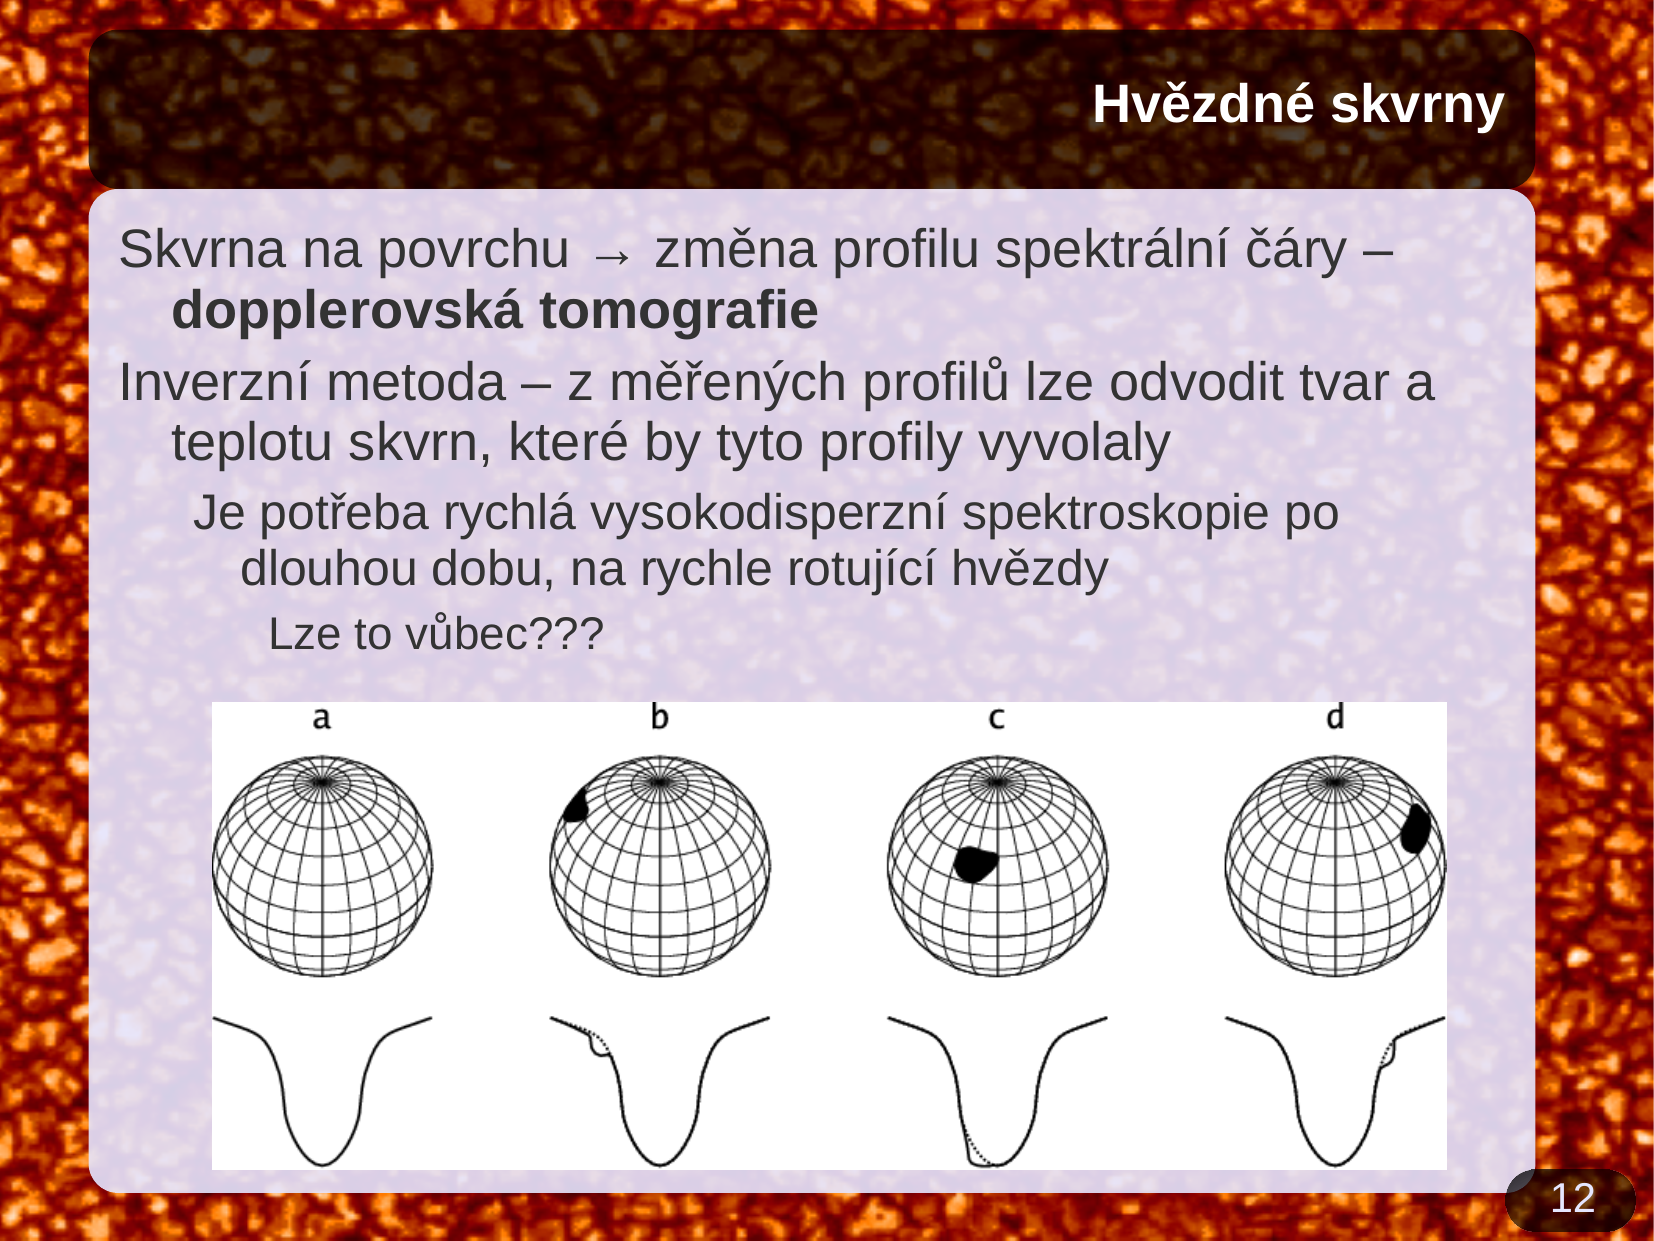

# Hvězdné skvrny
Skvrna na povrchu → změna profilu spektrální čáry – dopplerovská tomografie
Inverzní metoda – z měřených profilů lze odvodit tvar a teplotu skvrn, které by tyto profily vyvolaly
Je potřeba rychlá vysokodisperzní spektroskopie po dlouhou dobu, na rychle rotující hvězdy
Lze to vůbec???